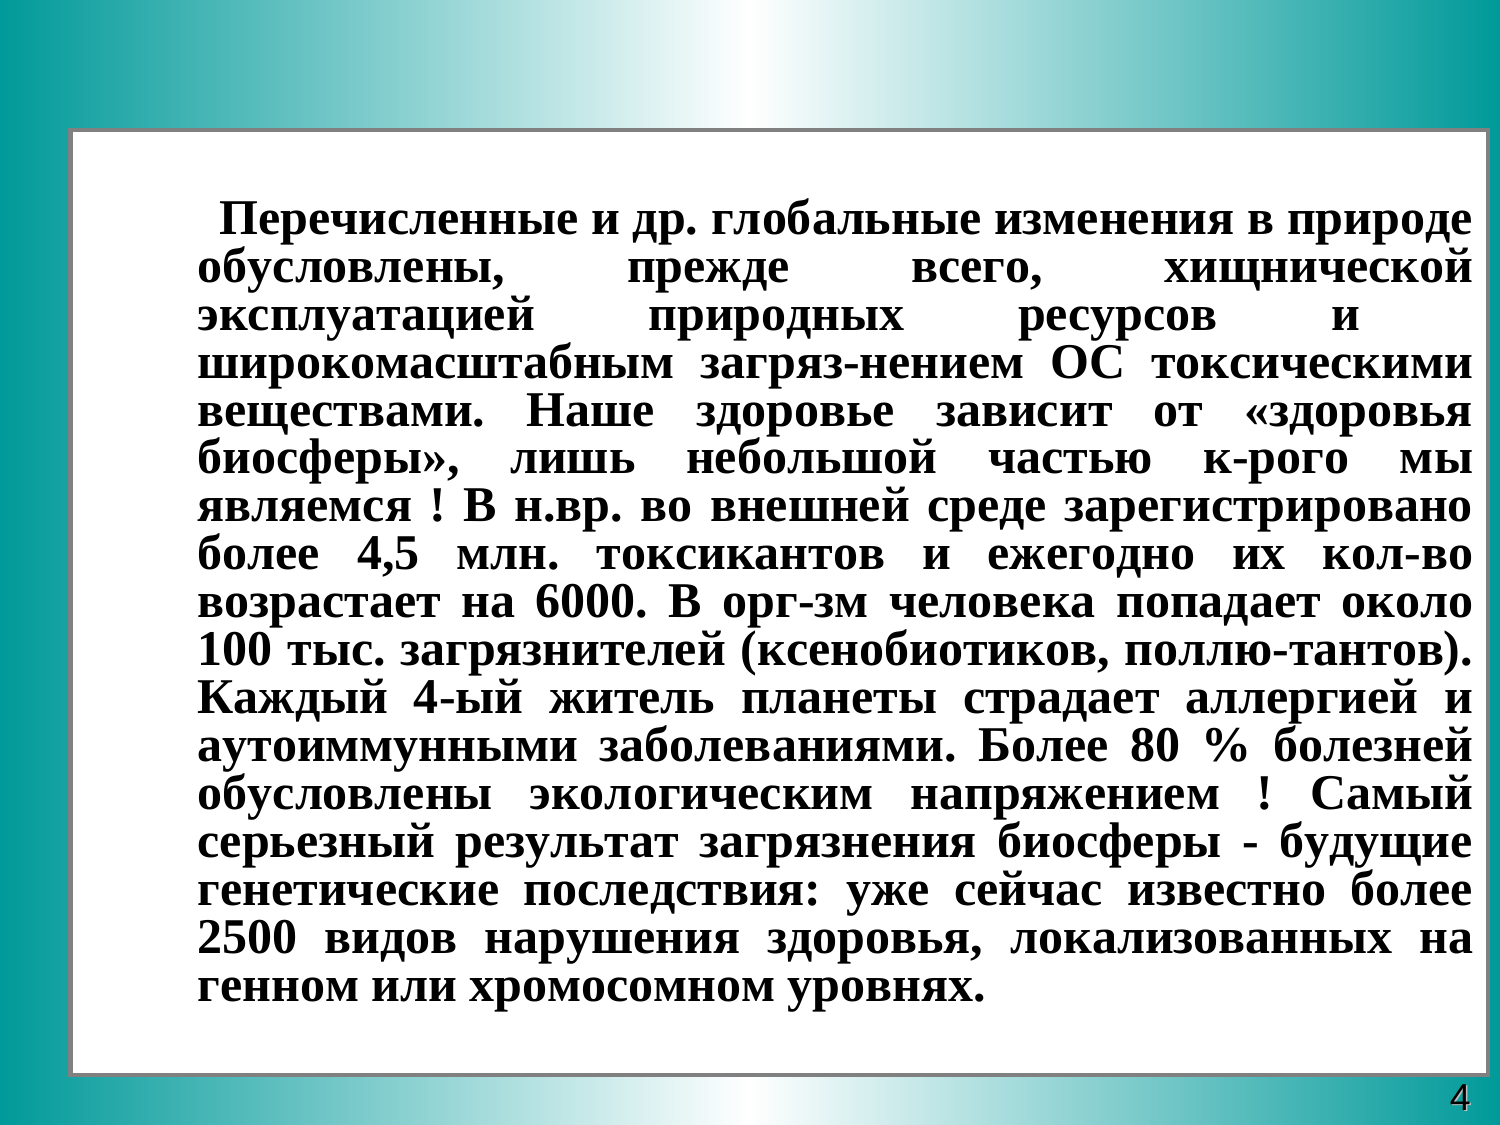

# Перечисленные и др. глобальные изменения в природе обусловлены, прежде всего, хищнической эксплуатацией природных ресурсов и широкомасштабным загряз-нением ОС токсическими веществами. Наше здоровье зависит от «здоровья биосферы», лишь небольшой частью к-рого мы являемся ! В н.вр. во внешней среде зарегистрировано более 4,5 млн. токсикантов и ежегодно их кол-во возрастает на 6000. В орг-зм человека попадает около 100 тыс. загрязнителей (ксенобиотиков, поллю-тантов). Каждый 4-ый житель планеты страдает аллергией и аутоиммунными заболеваниями. Более 80 % болезней обусловлены экологическим напряжением ! Самый серьезный результат загрязнения биосферы - будущие генетические последствия: уже сейчас известно более 2500 видов нарушения здоровья, локализованных на генном или хромосомном уровнях.